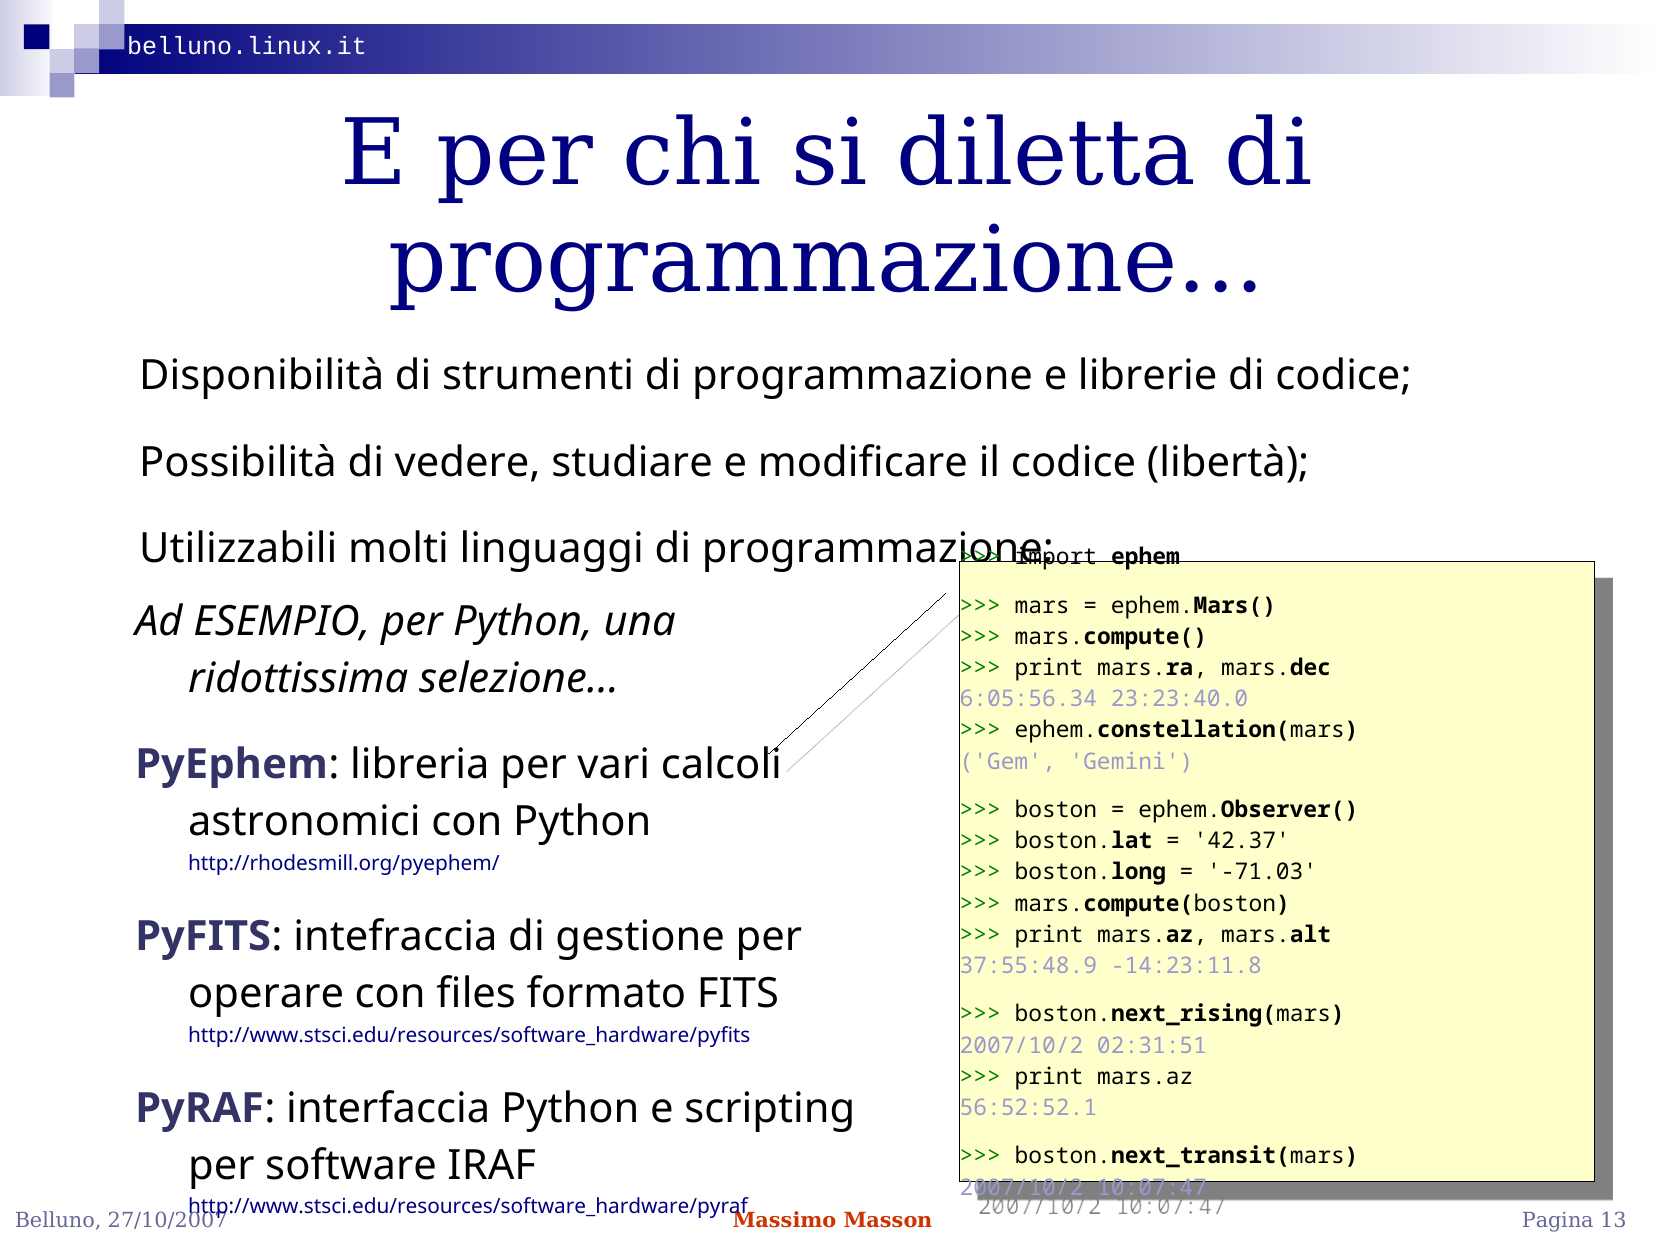

# E per chi si diletta di programmazione...
Disponibilità di strumenti di programmazione e librerie di codice;
Possibilità di vedere, studiare e modificare il codice (libertà);
Utilizzabili molti linguaggi di programmazione;
>>> import ephem
>>> mars = ephem.Mars()
>>> mars.compute()
>>> print mars.ra, mars.dec
6:05:56.34 23:23:40.0
>>> ephem.constellation(mars)
('Gem', 'Gemini')
>>> boston = ephem.Observer()
>>> boston.lat = '42.37'
>>> boston.long = '-71.03'
>>> mars.compute(boston)
>>> print mars.az, mars.alt
37:55:48.9 -14:23:11.8
>>> boston.next_rising(mars)
2007/10/2 02:31:51
>>> print mars.az
56:52:52.1
>>> boston.next_transit(mars)
2007/10/2 10:07:47
Ad ESEMPIO, per Python, una ridottissima selezione...
PyEphem: libreria per vari calcoli astronomici con Python
http://rhodesmill.org/pyephem/
PyFITS: intefraccia di gestione per operare con files formato FITS
http://www.stsci.edu/resources/software_hardware/pyfits
PyRAF: interfaccia Python e scripting per software IRAF
http://www.stsci.edu/resources/software_hardware/pyraf